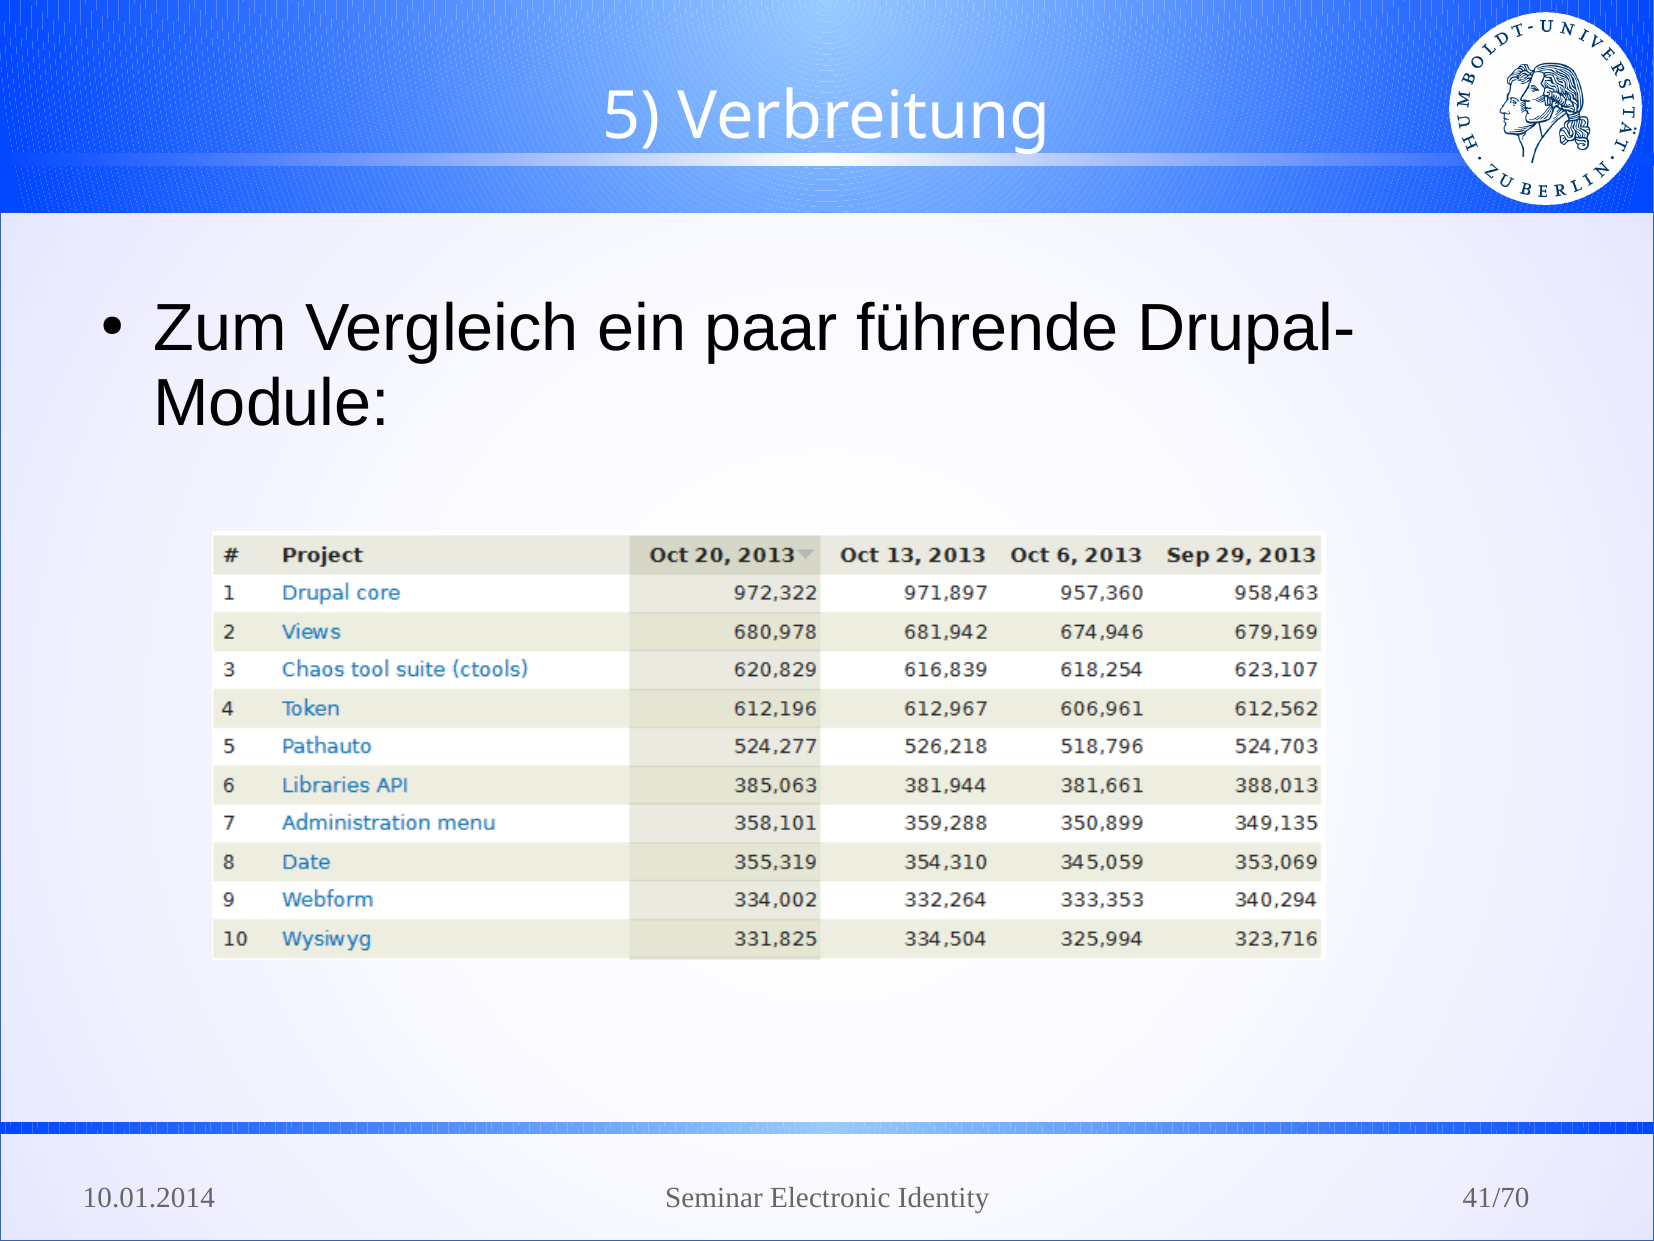

# 5) Verbreitung
Zum Vergleich ein paar führende Drupal-Module:
10.01.2014
Seminar Electronic Identity